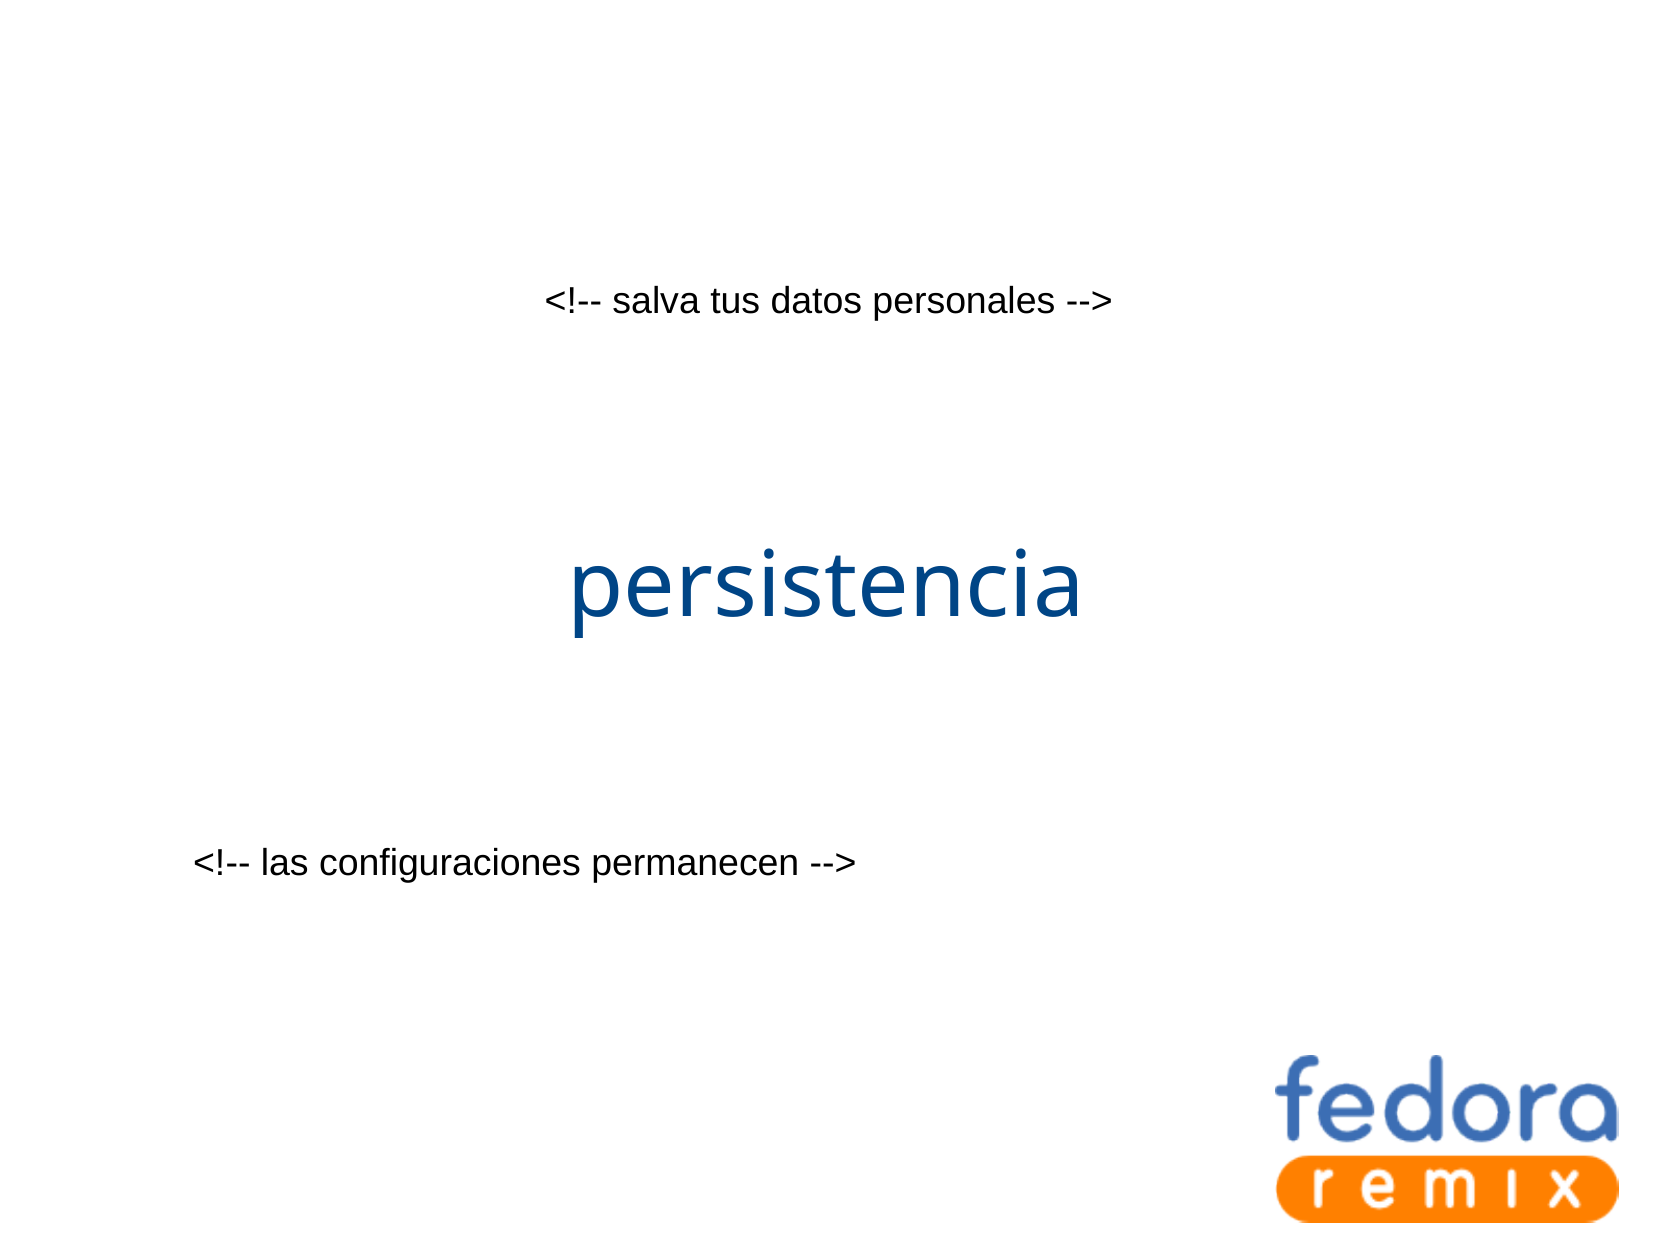

<!-- salva tus datos personales -->
# persistencia
<!-- las configuraciones permanecen -->